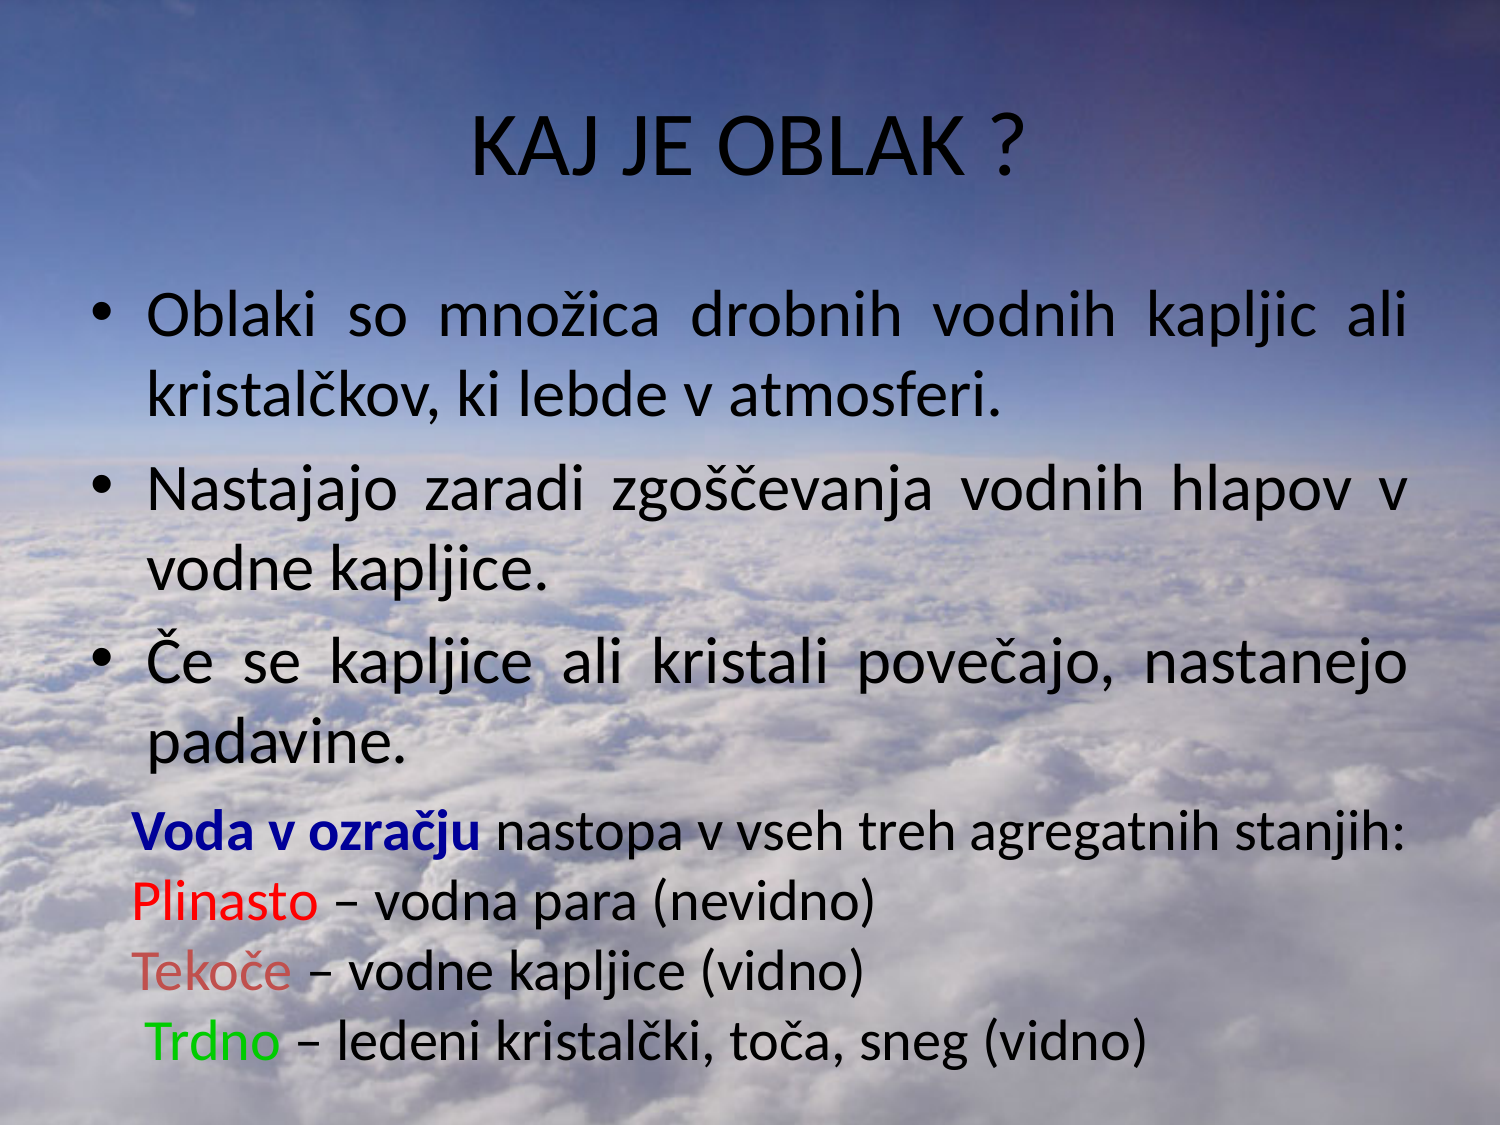

# KAJ JE OBLAK ?
Oblaki so množica drobnih vodnih kapljic ali kristalčkov, ki lebde v atmosferi.
Nastajajo zaradi zgoščevanja vodnih hlapov v vodne kapljice.
Če se kapljice ali kristali povečajo, nastanejo padavine.
Voda v ozračju nastopa v vseh treh agregatnih stanjih:
Plinasto – vodna para (nevidno)
Tekoče – vodne kapljice (vidno)
 Trdno – ledeni kristalčki, toča, sneg (vidno)